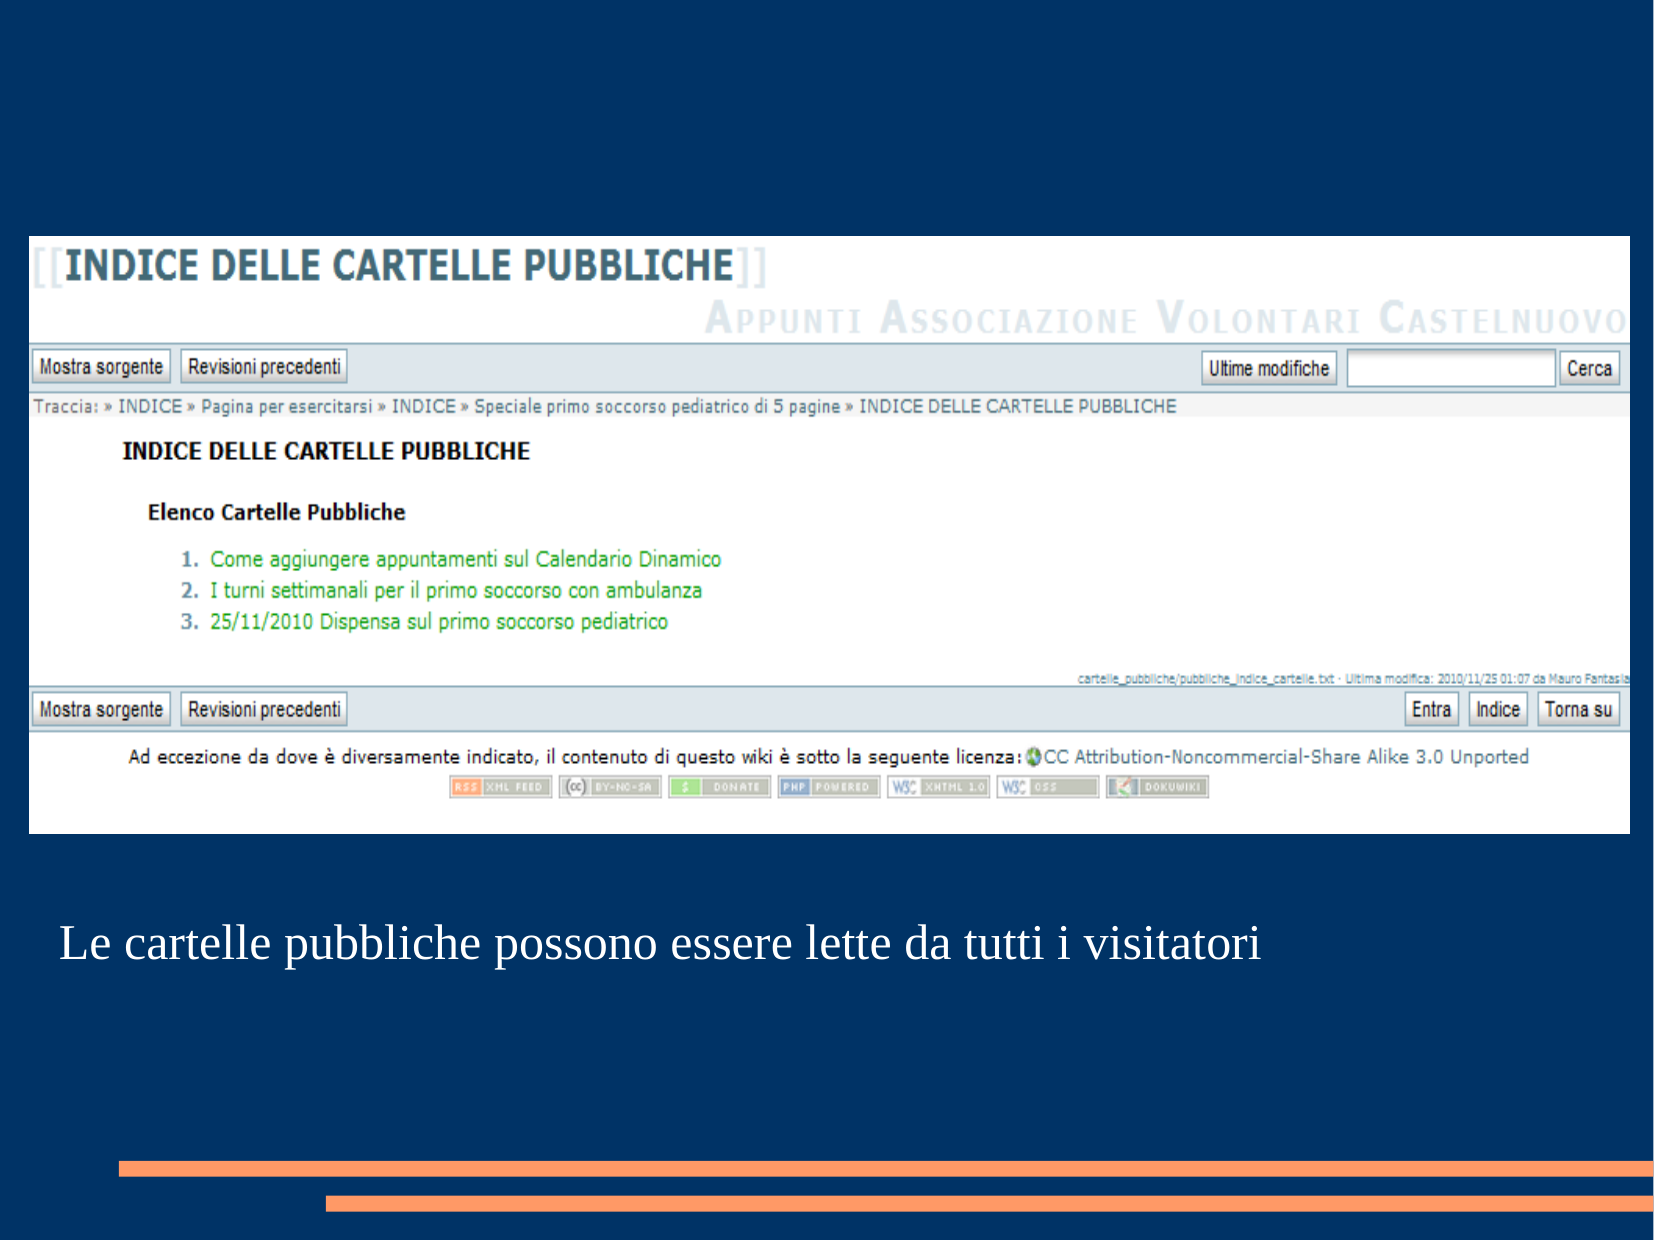

Le cartelle pubbliche possono essere lette da tutti i visitatori